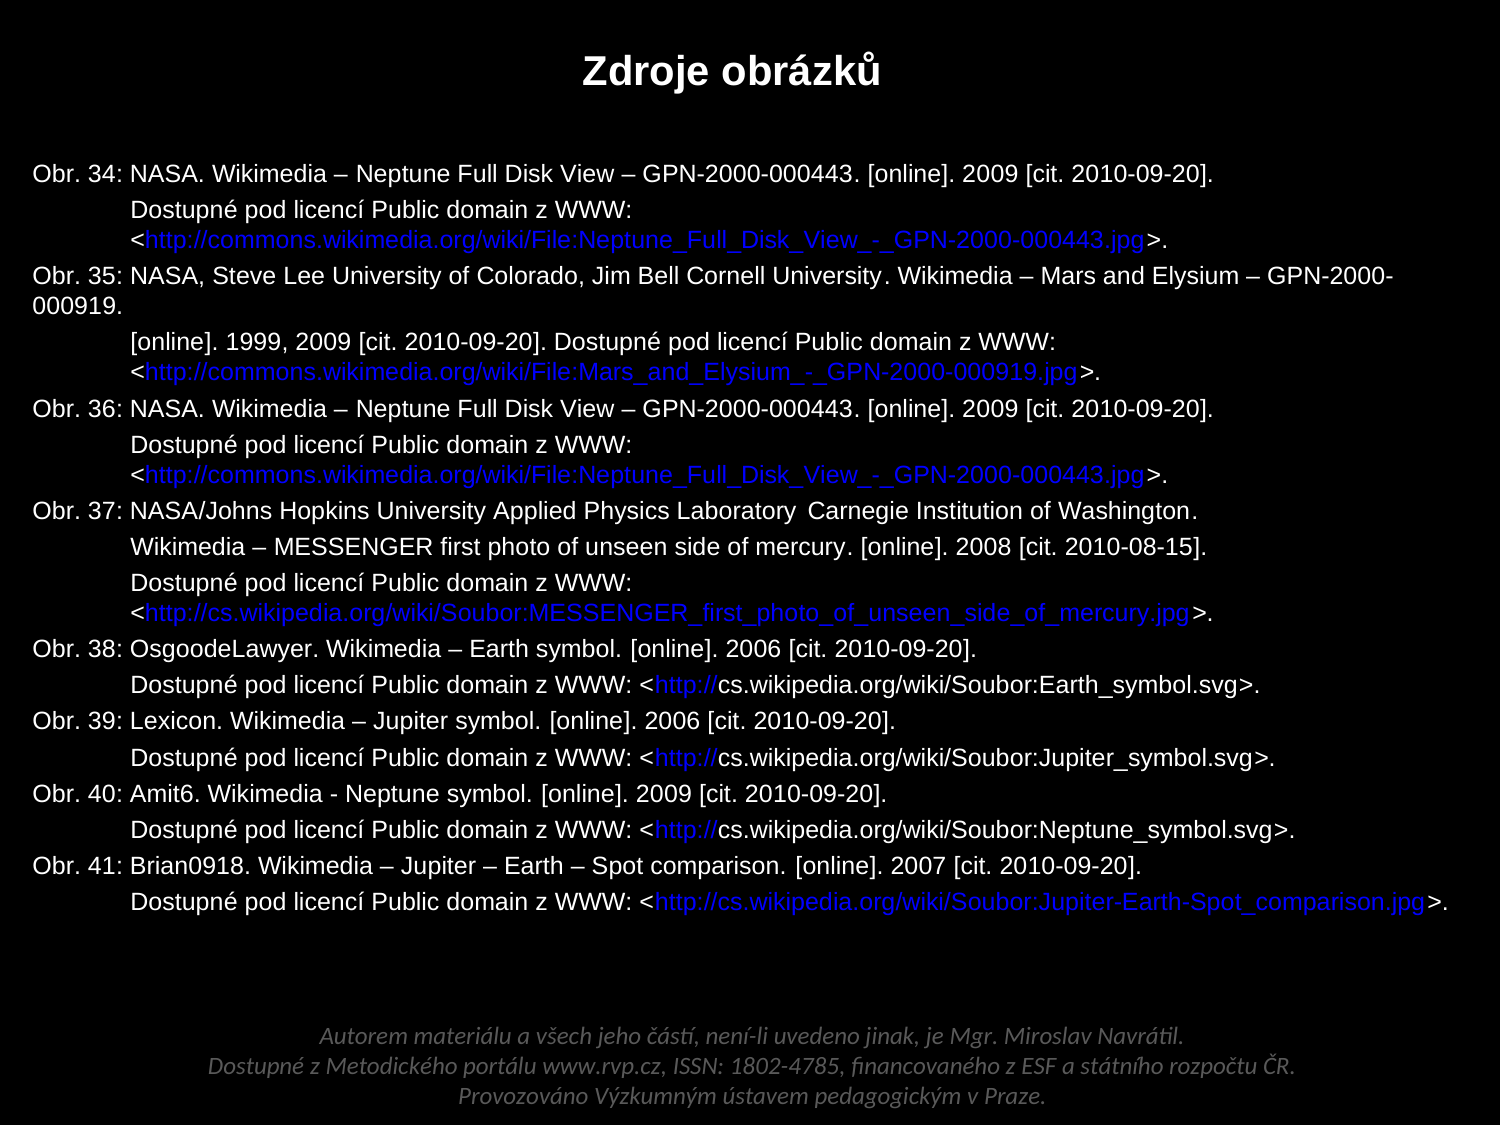

Zdroje obrázků
Obr. 34: NASA. Wikimedia – Neptune Full Disk View – GPN-2000-000443. [online]. 2009 [cit. 2010-09-20].
 Dostupné pod licencí Public domain z WWW:
 <http://commons.wikimedia.org/wiki/File:Neptune_Full_Disk_View_-_GPN-2000-000443.jpg>.
Obr. 35: NASA, Steve Lee University of Colorado, Jim Bell Cornell University. Wikimedia – Mars and Elysium – GPN-2000-000919.
 [online]. 1999, 2009 [cit. 2010-09-20]. Dostupné pod licencí Public domain z WWW:
 <http://commons.wikimedia.org/wiki/File:Mars_and_Elysium_-_GPN-2000-000919.jpg>.
Obr. 36: NASA. Wikimedia – Neptune Full Disk View – GPN-2000-000443. [online]. 2009 [cit. 2010-09-20].
 Dostupné pod licencí Public domain z WWW:
 <http://commons.wikimedia.org/wiki/File:Neptune_Full_Disk_View_-_GPN-2000-000443.jpg>.
Obr. 37: NASA/Johns Hopkins University Applied Physics Laboratory/Carnegie Institution of Washington.
 Wikimedia – MESSENGER first photo of unseen side of mercury. [online]. 2008 [cit. 2010-08-15].
 Dostupné pod licencí Public domain z WWW:
 <http://cs.wikipedia.org/wiki/Soubor:MESSENGER_first_photo_of_unseen_side_of_mercury.jpg>.
Obr. 38: OsgoodeLawyer. Wikimedia – Earth symbol. [online]. 2006 [cit. 2010-09-20].
 Dostupné pod licencí Public domain z WWW: <http://cs.wikipedia.org/wiki/Soubor:Earth_symbol.svg>.
Obr. 39: Lexicon. Wikimedia – Jupiter symbol. [online]. 2006 [cit. 2010-09-20].
 Dostupné pod licencí Public domain z WWW: <http://cs.wikipedia.org/wiki/Soubor:Jupiter_symbol.svg>.
Obr. 40: Amit6. Wikimedia - Neptune symbol. [online]. 2009 [cit. 2010-09-20].
 Dostupné pod licencí Public domain z WWW: <http://cs.wikipedia.org/wiki/Soubor:Neptune_symbol.svg>.
Obr. 41: Brian0918. Wikimedia – Jupiter – Earth – Spot comparison. [online]. 2007 [cit. 2010-09-20].
 Dostupné pod licencí Public domain z WWW: <http://cs.wikipedia.org/wiki/Soubor:Jupiter-Earth-Spot_comparison.jpg>.
Autorem materiálu a všech jeho částí, není-li uvedeno jinak, je Mgr. Miroslav Navrátil.
Dostupné z Metodického portálu www.rvp.cz, ISSN: 1802-4785, financovaného z ESF a státního rozpočtu ČR. Provozováno Výzkumným ústavem pedagogickým v Praze.